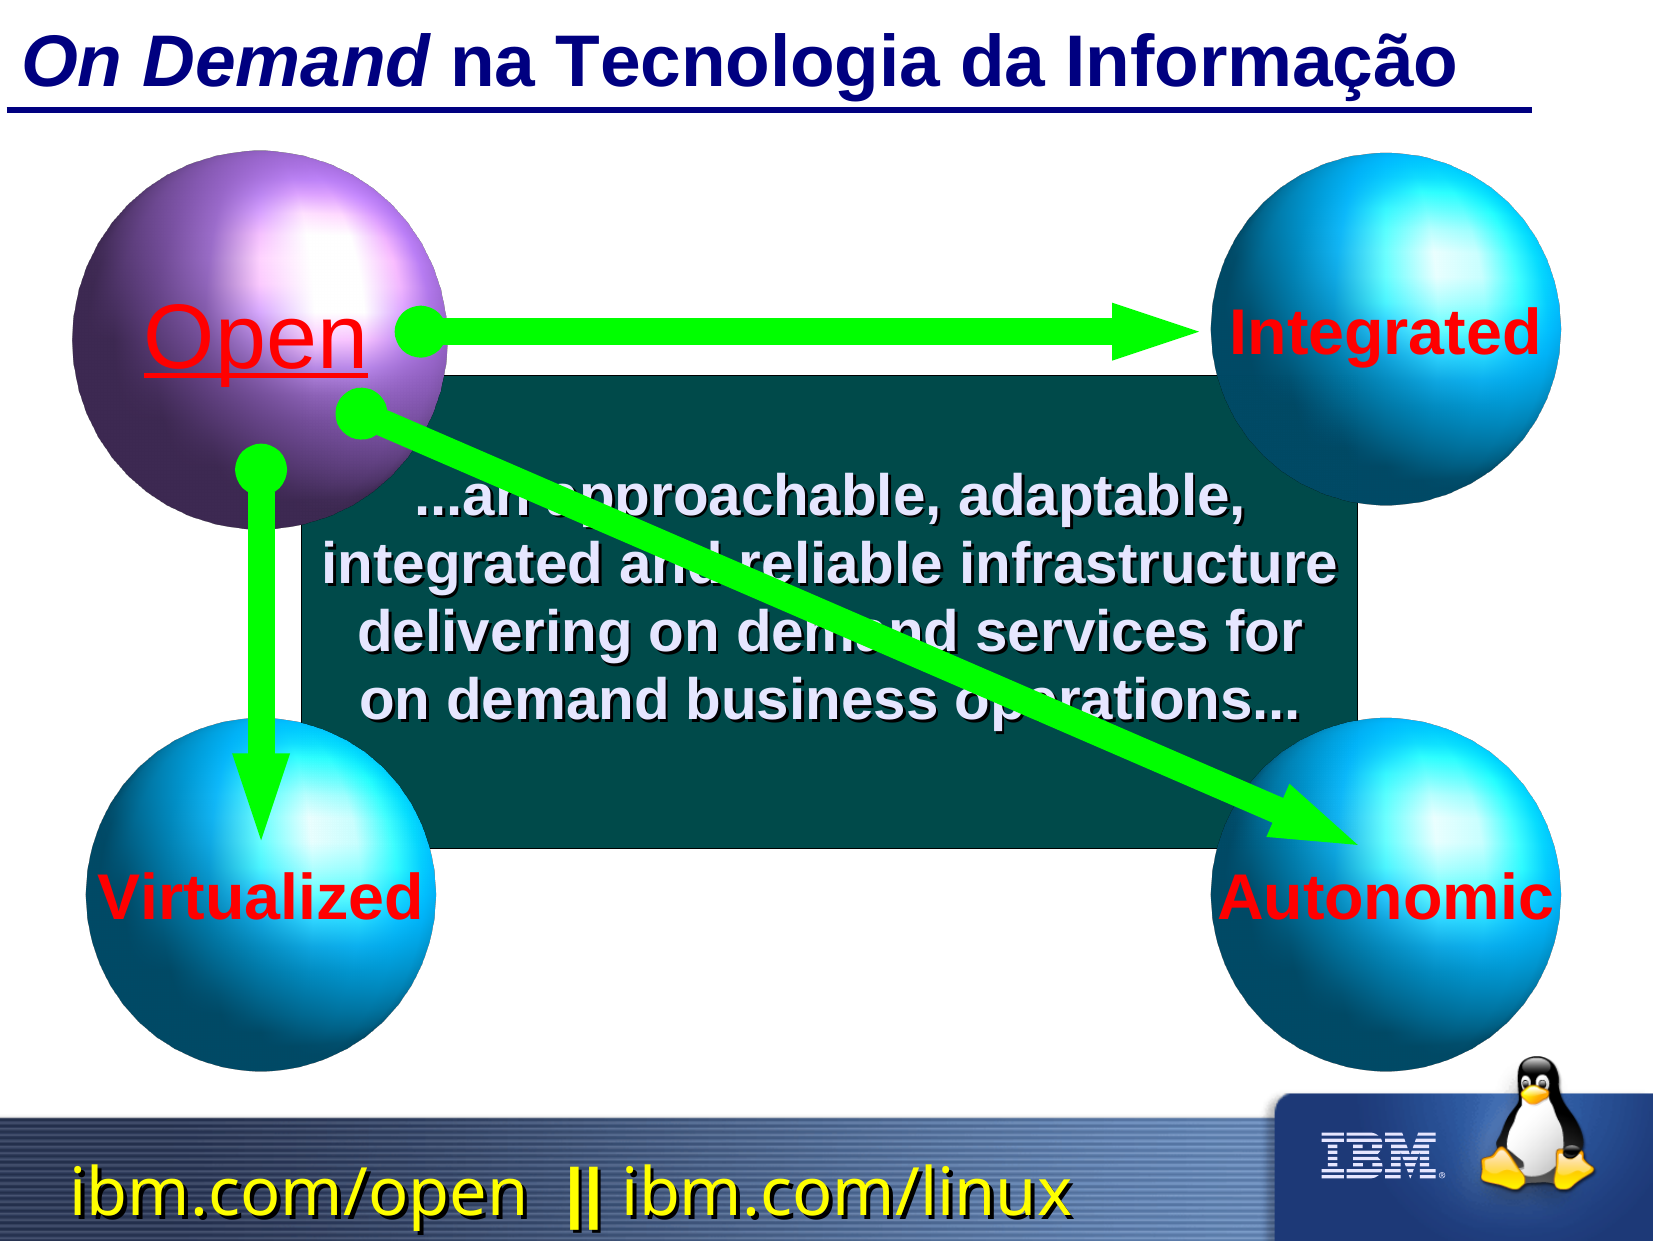

On Demand na Tecnologia da Informação
Open
Integrated
Virtualized
Autonomic
...an approachable, adaptable, integrated and reliable infrastructure delivering on demand services for on demand business operations...